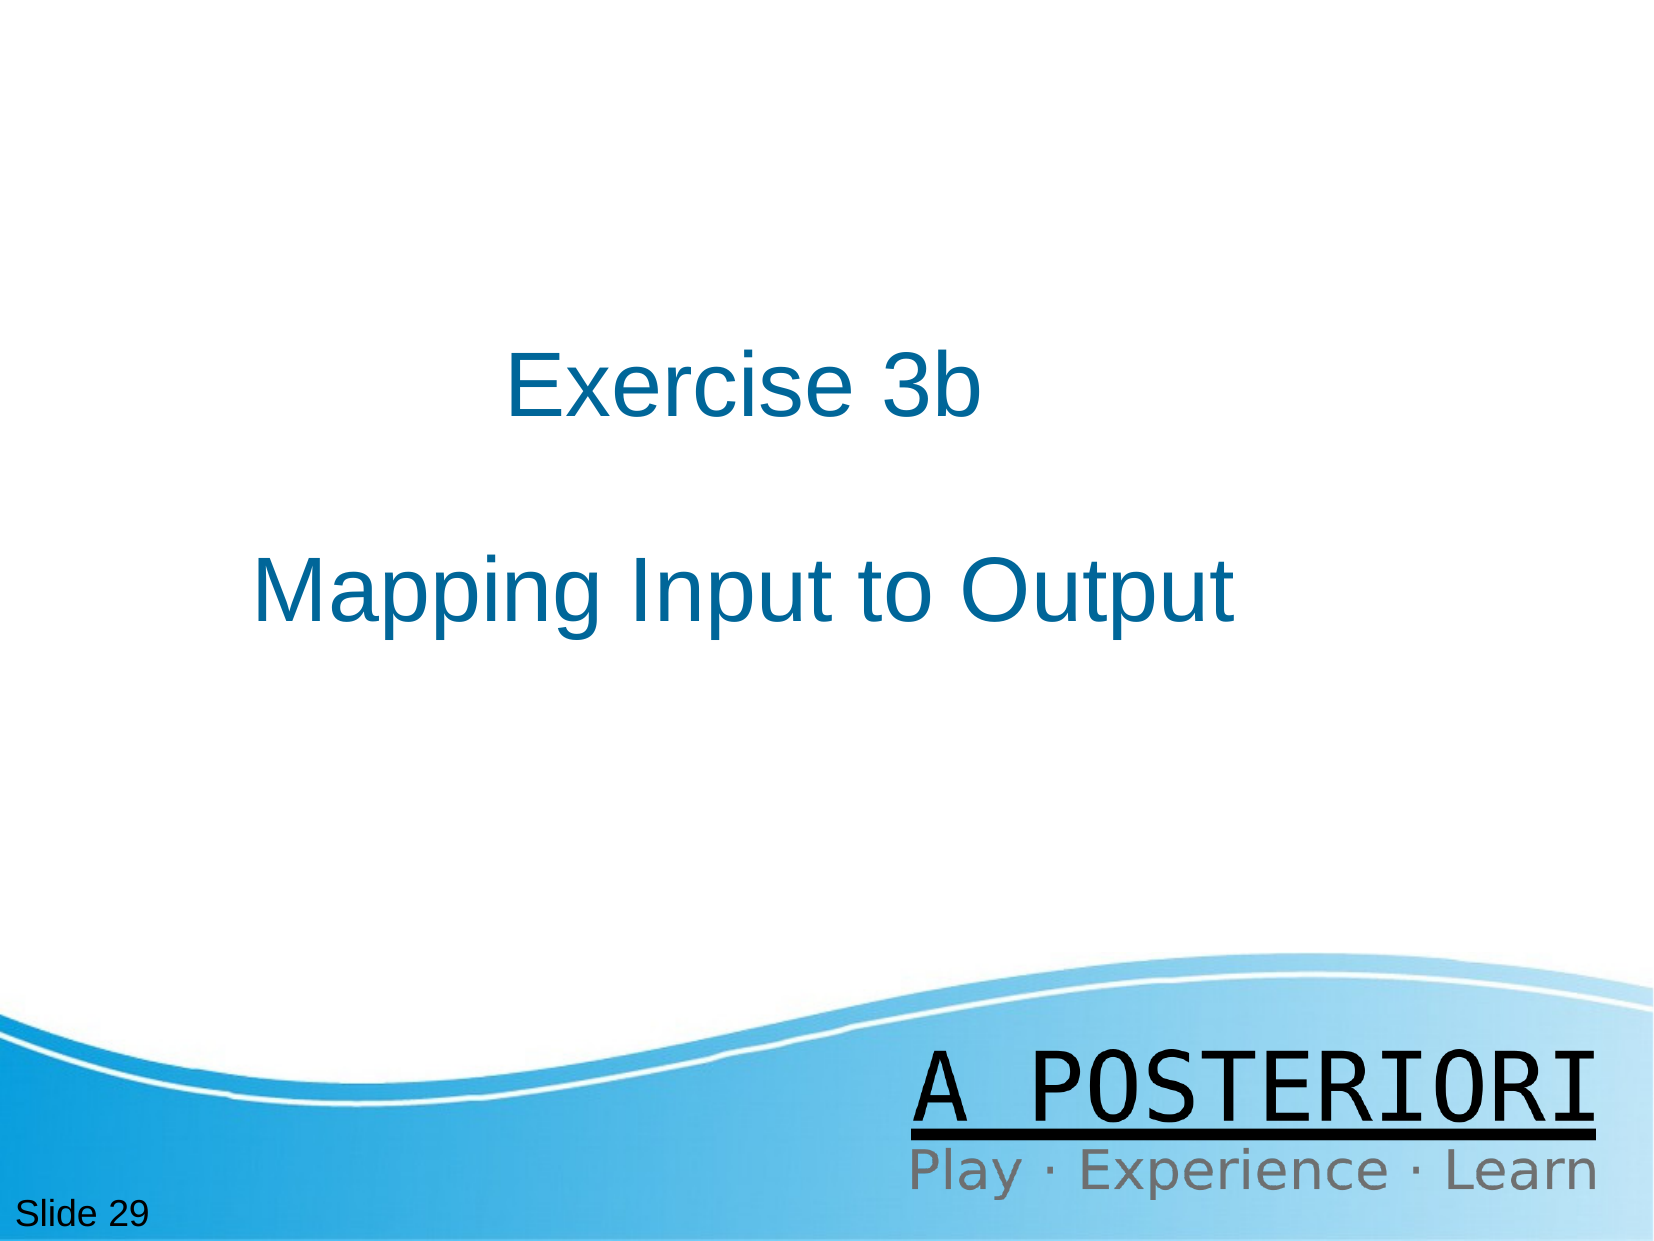

# Exercise 3b Mapping Input to Output